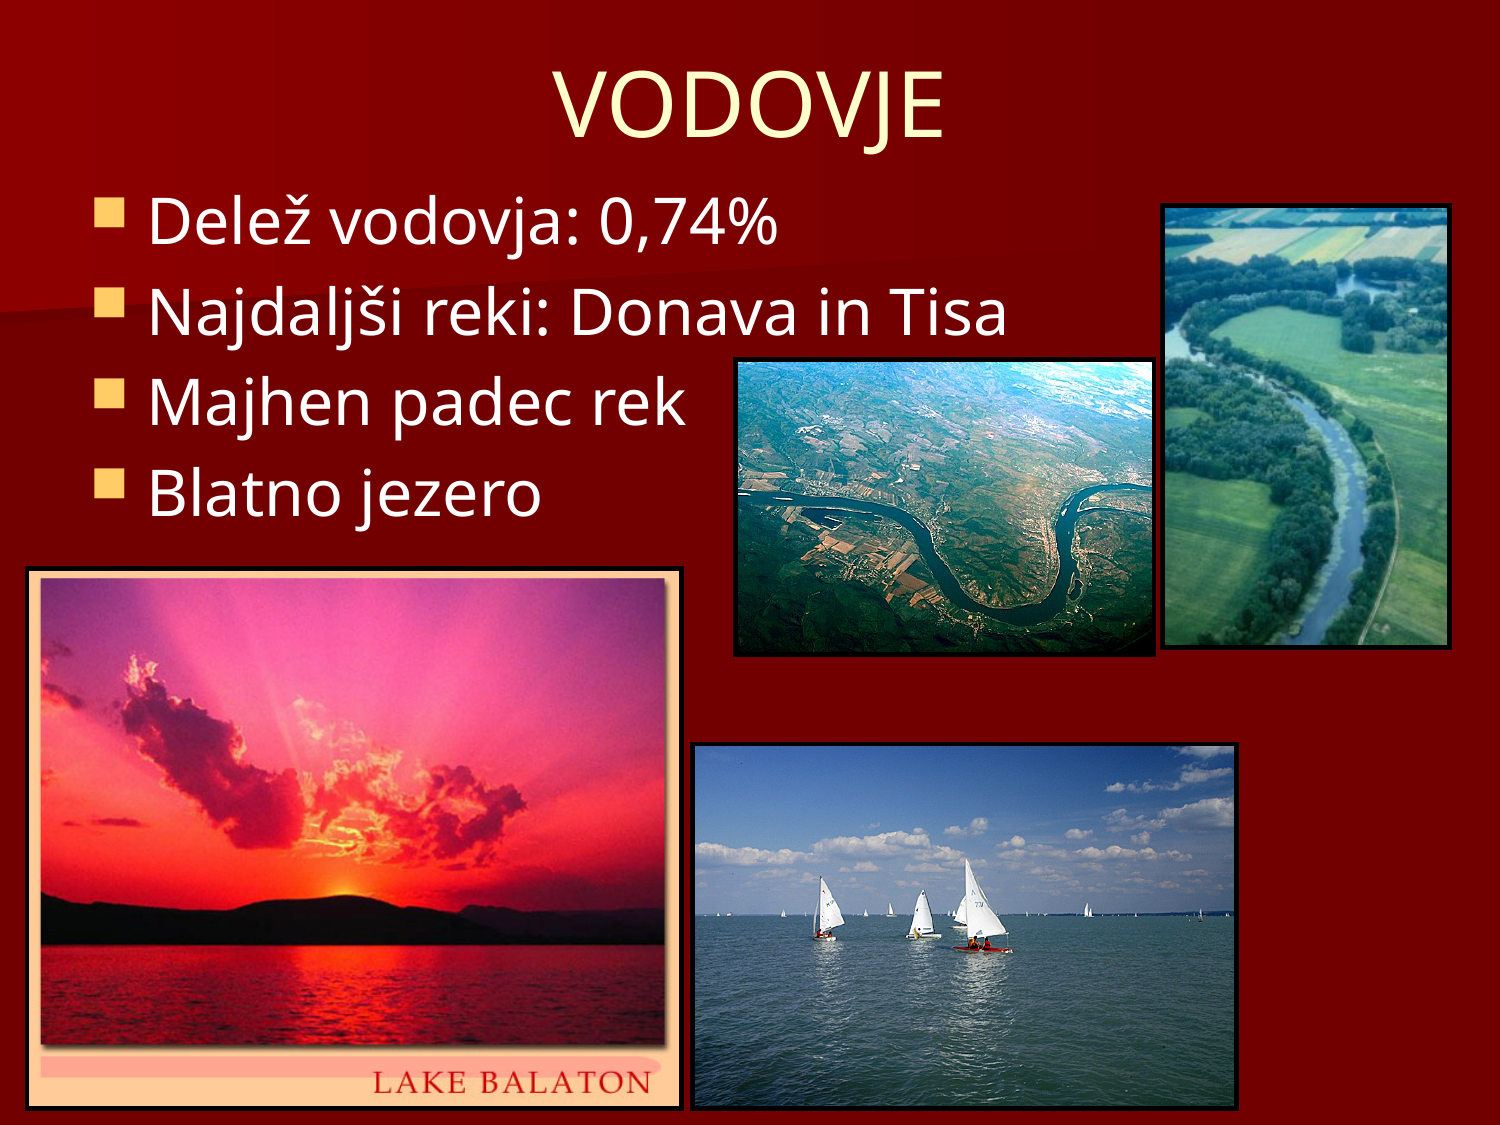

# VODOVJE
Delež vodovja: 0,74%
Najdaljši reki: Donava in Tisa
Majhen padec rek
Blatno jezero